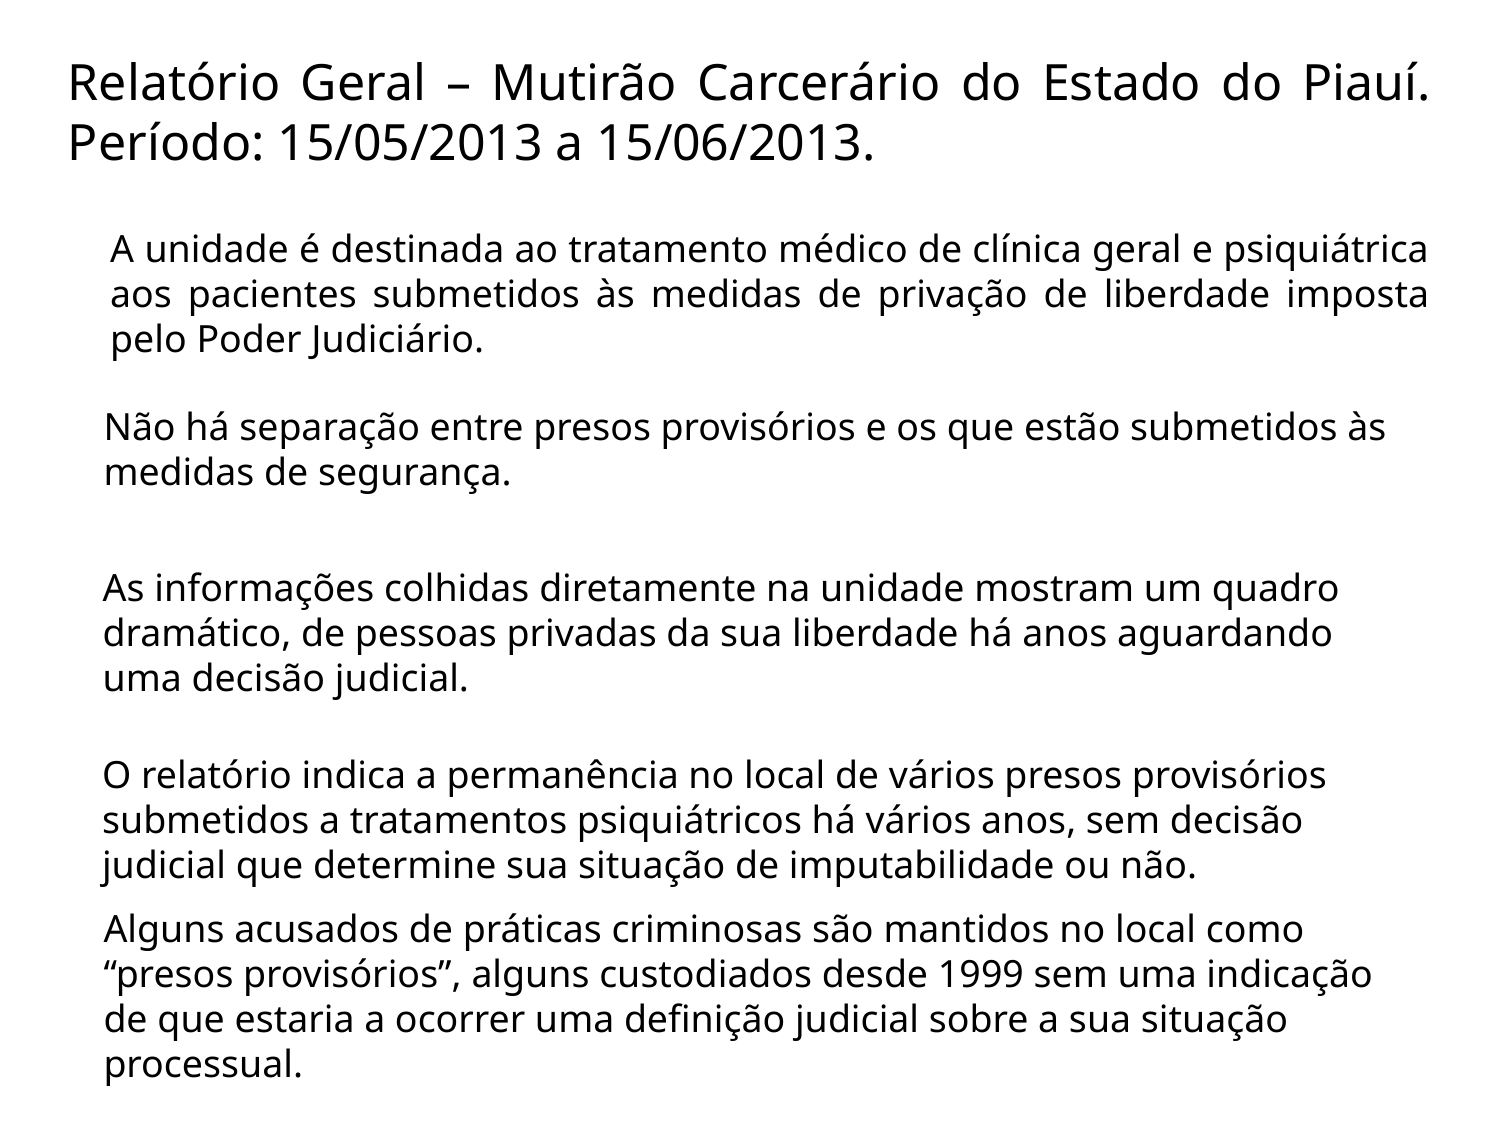

# Relatório Geral – Mutirão Carcerário do Estado do Piauí. Período: 15/05/2013 a 15/06/2013.
A unidade é destinada ao tratamento médico de clínica geral e psiquiátrica aos pacientes submetidos às medidas de privação de liberdade imposta pelo Poder Judiciário.
Não há separação entre presos provisórios e os que estão submetidos às medidas de segurança.
As informações colhidas diretamente na unidade mostram um quadro dramático, de pessoas privadas da sua liberdade há anos aguardando uma decisão judicial.
O relatório indica a permanência no local de vários presos provisórios submetidos a tratamentos psiquiátricos há vários anos, sem decisão judicial que determine sua situação de imputabilidade ou não.
Alguns acusados de práticas criminosas são mantidos no local como “presos provisórios”, alguns custodiados desde 1999 sem uma indicação de que estaria a ocorrer uma definição judicial sobre a sua situação processual.